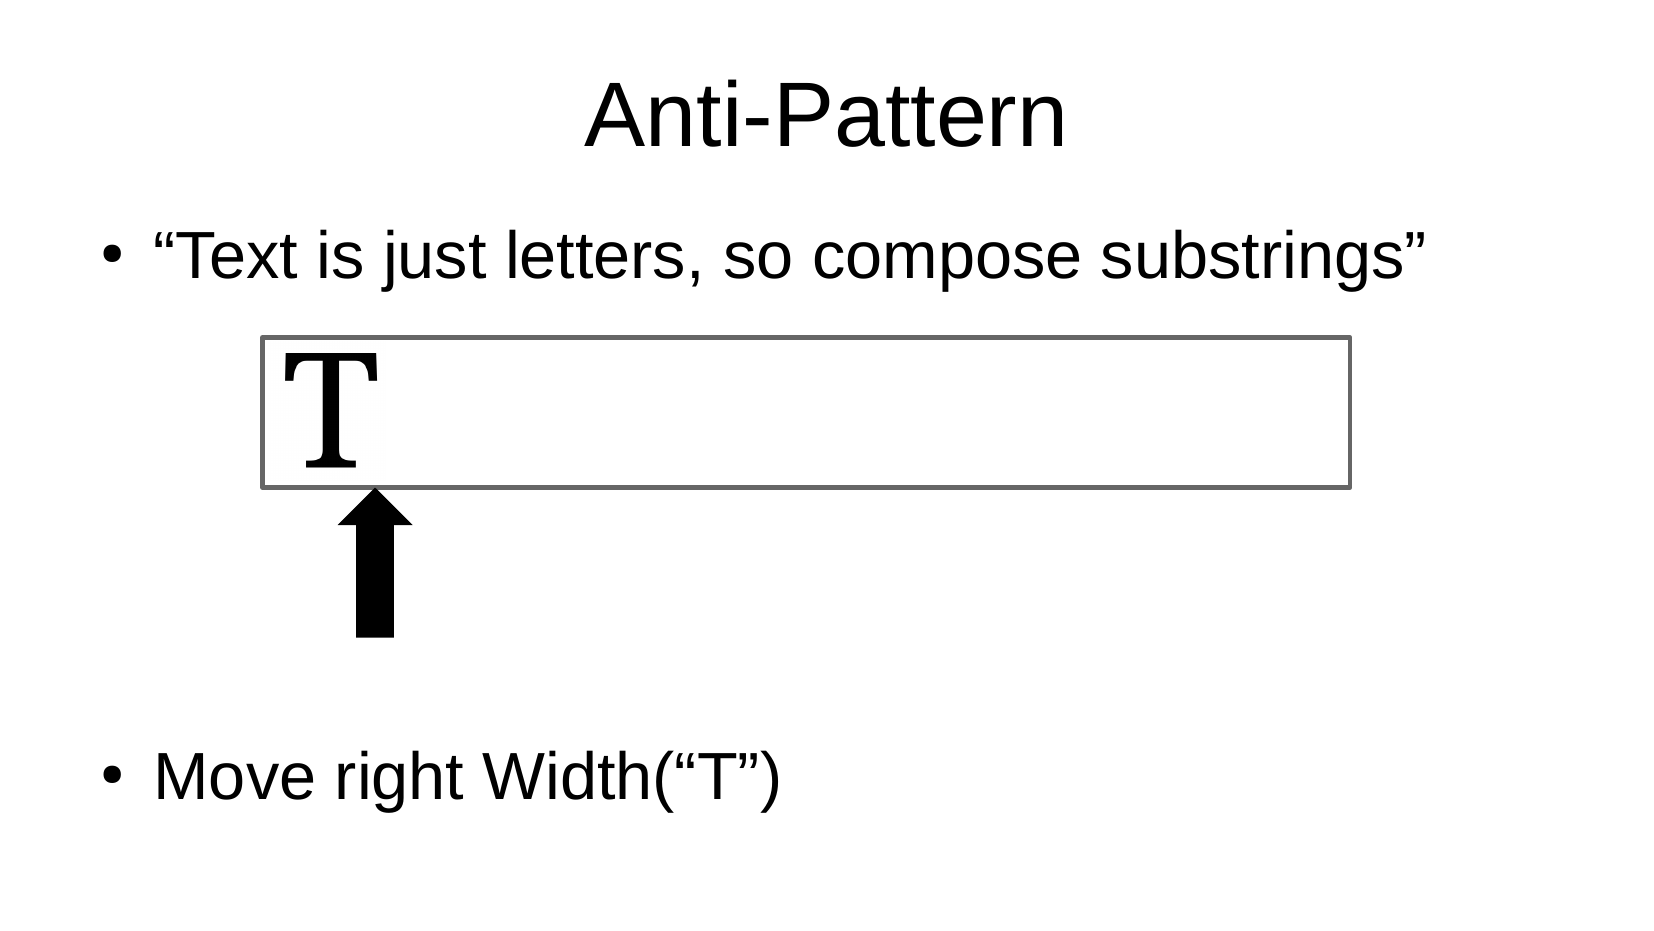

Anti-Pattern
# “Text is just letters, so compose substrings”
Move right Width(“T”)